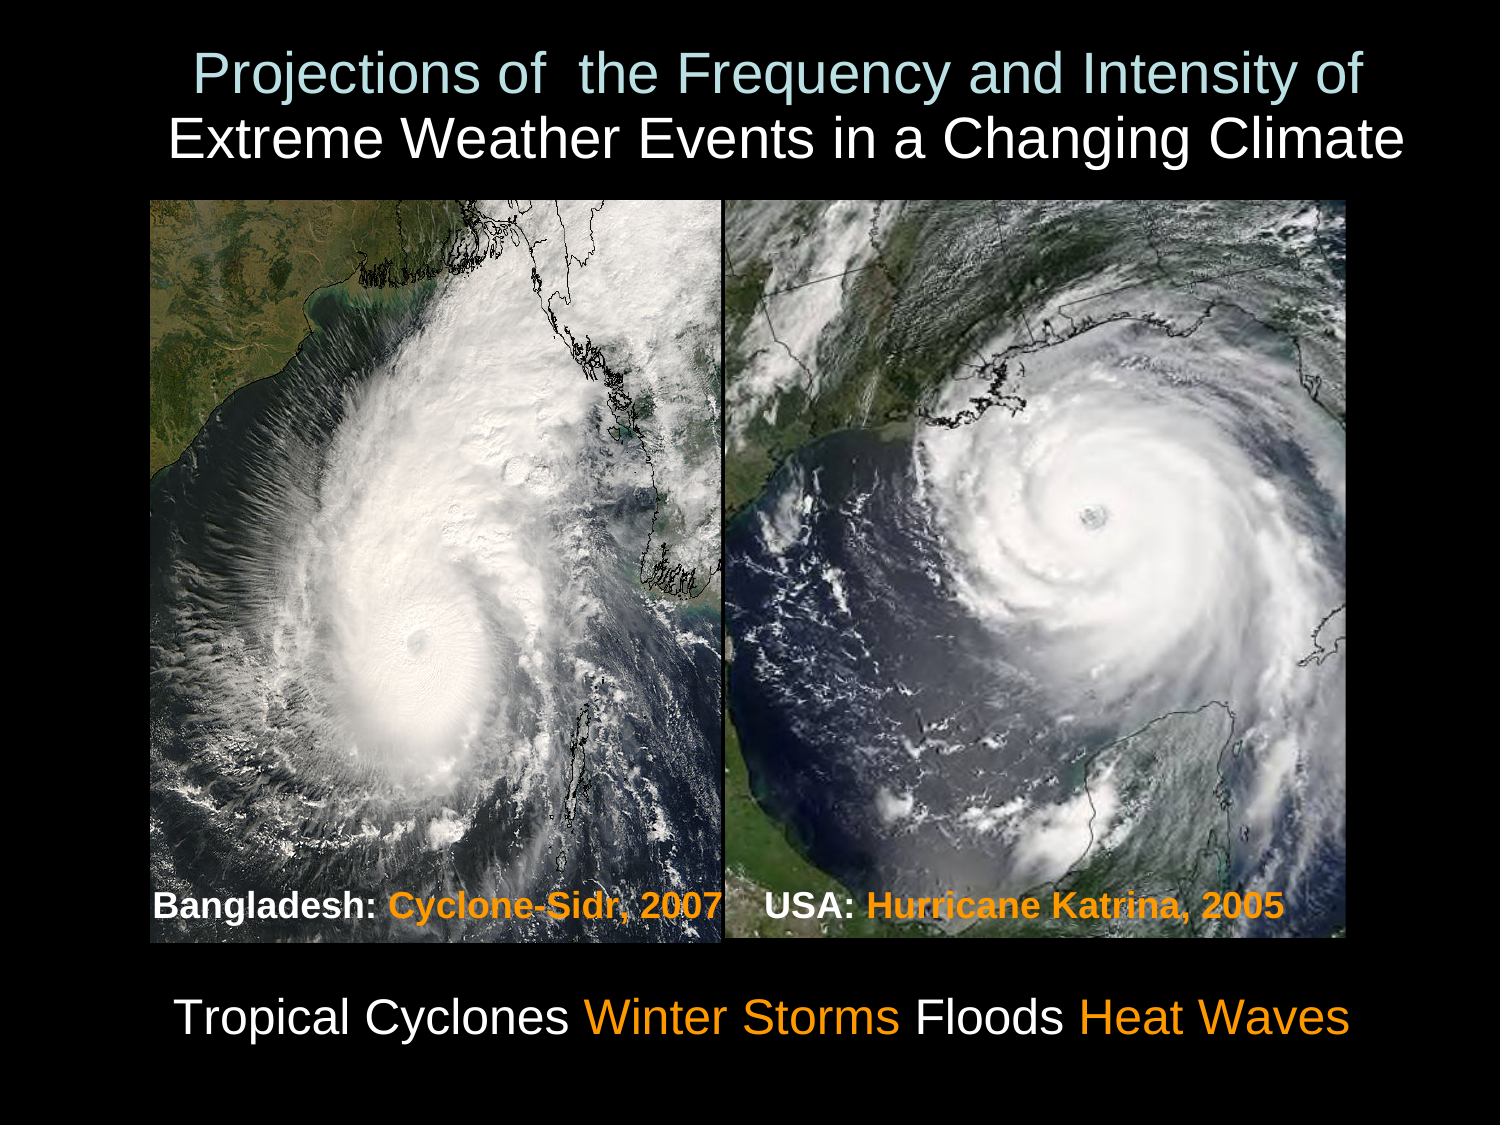

# Projections of the Frequency and Intensity of Extreme Weather Events in a Changing Climate
Bangladesh: Cyclone-Sidr, 2007
USA: Hurricane Katrina, 2005
Tropical Cyclones Winter Storms Floods Heat Waves